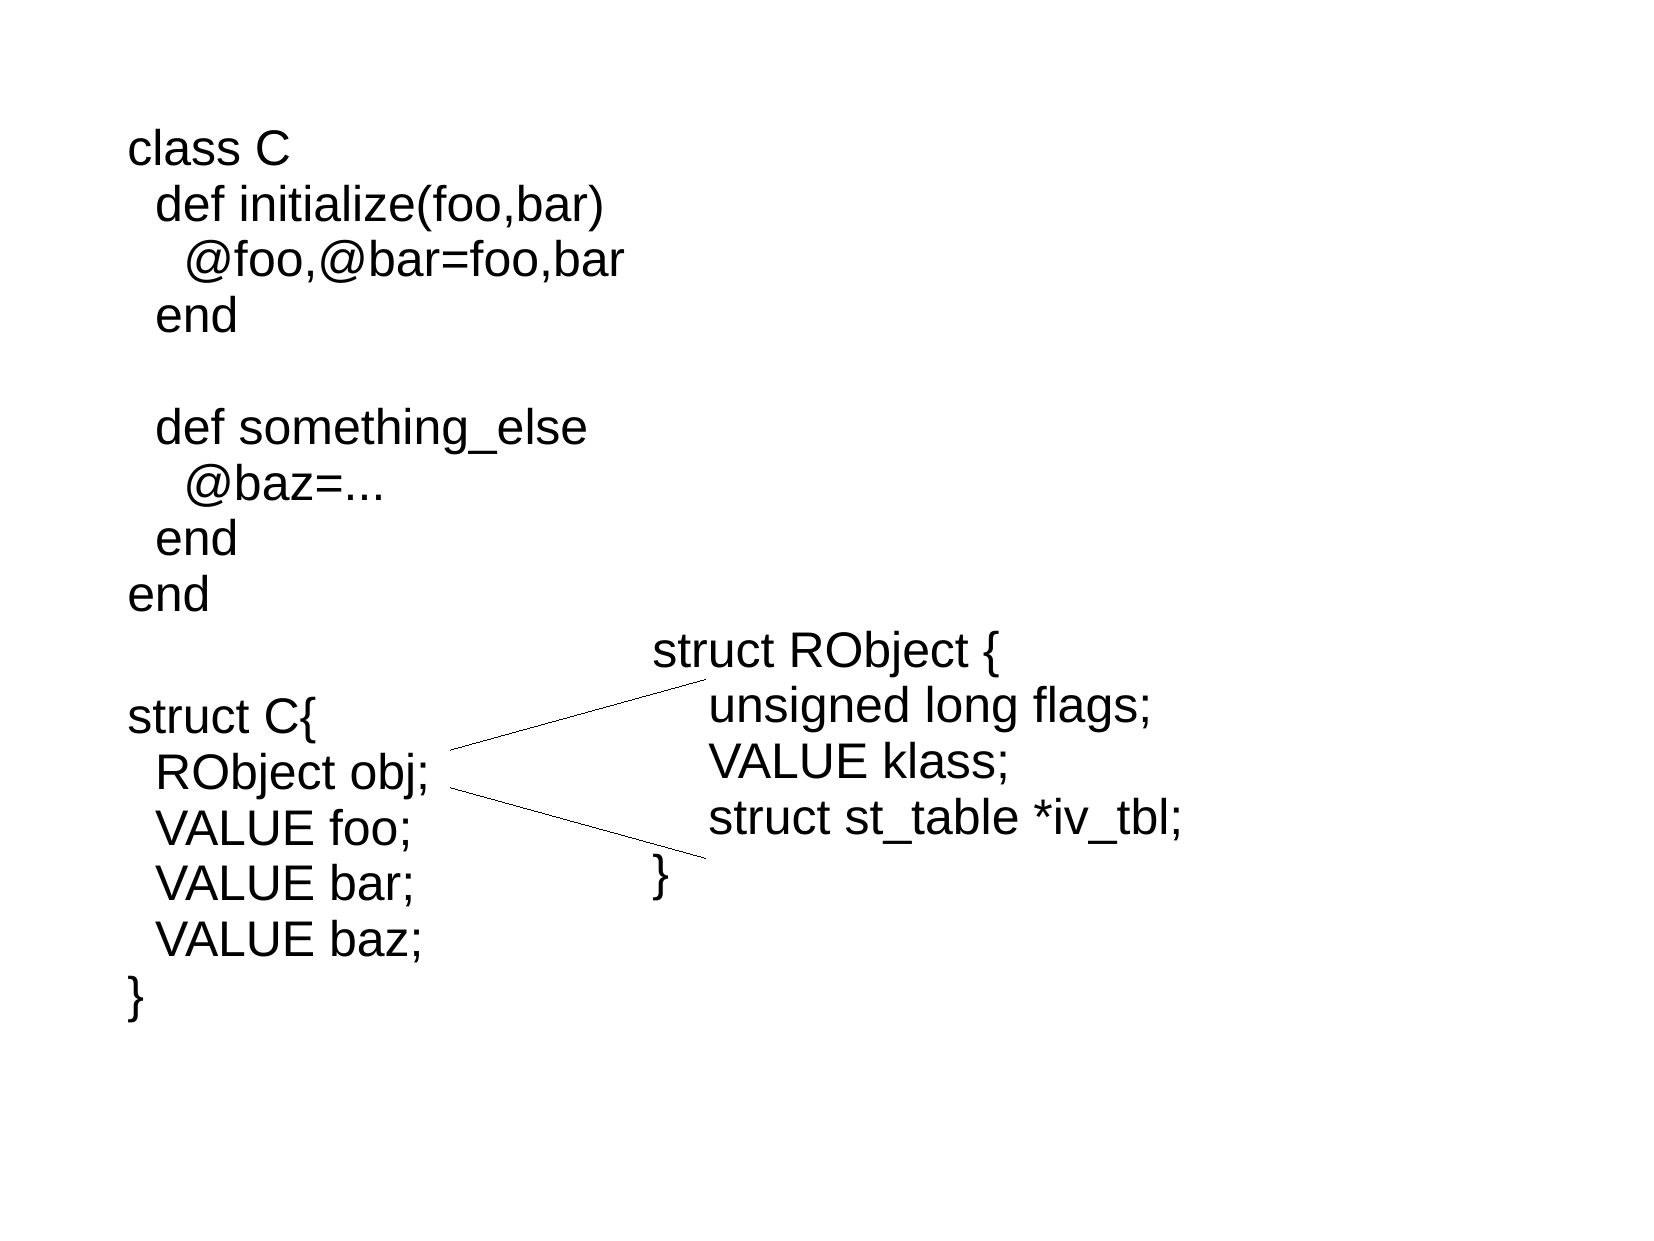

class C
 def initialize(foo,bar)
 @foo,@bar=foo,bar
 end
 def something_else
 @baz=...
 end
end
struct RObject {
 unsigned long flags;
 VALUE klass;
 struct st_table *iv_tbl;
}
struct C{
 RObject obj;
 VALUE foo;
 VALUE bar;
 VALUE baz;
}